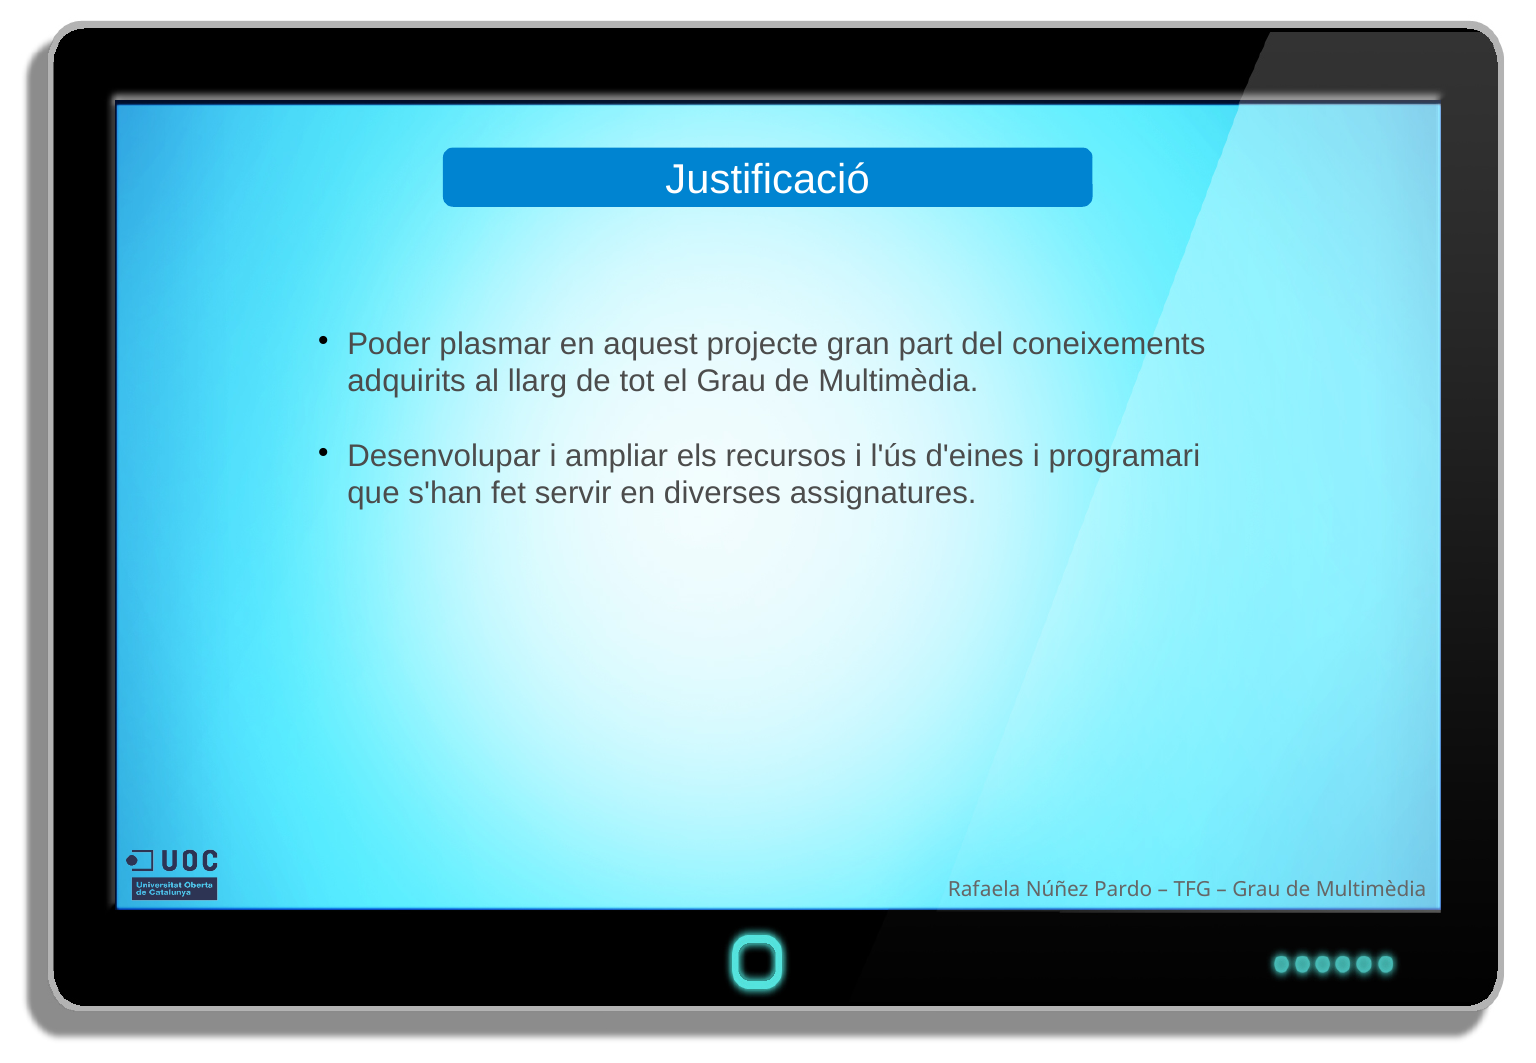

Justificació
Poder plasmar en aquest projecte gran part del coneixements adquirits al llarg de tot el Grau de Multimèdia.
Desenvolupar i ampliar els recursos i l'ús d'eines i programari que s'han fet servir en diverses assignatures.
Rafaela Núñez Pardo – TFG – Grau de Multimèdia